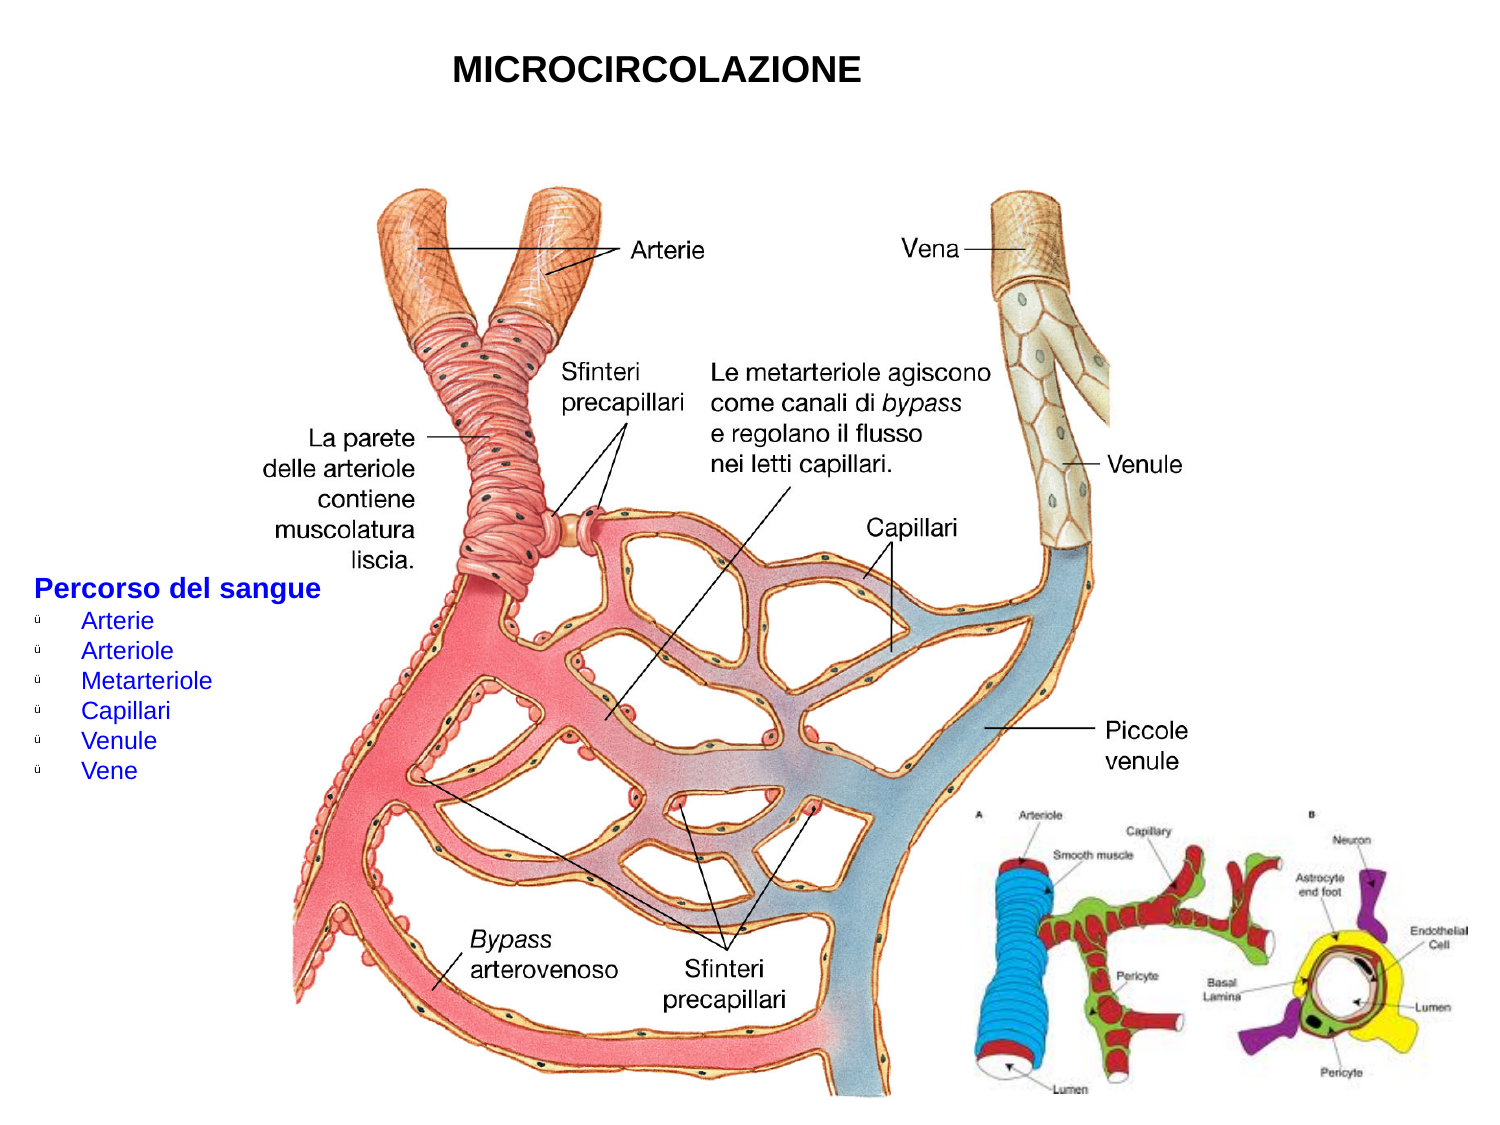

MICROCIRCOLAZIONE
Percorso del sangue
Arterie
Arteriole
Metarteriole
Capillari
Venule
Vene